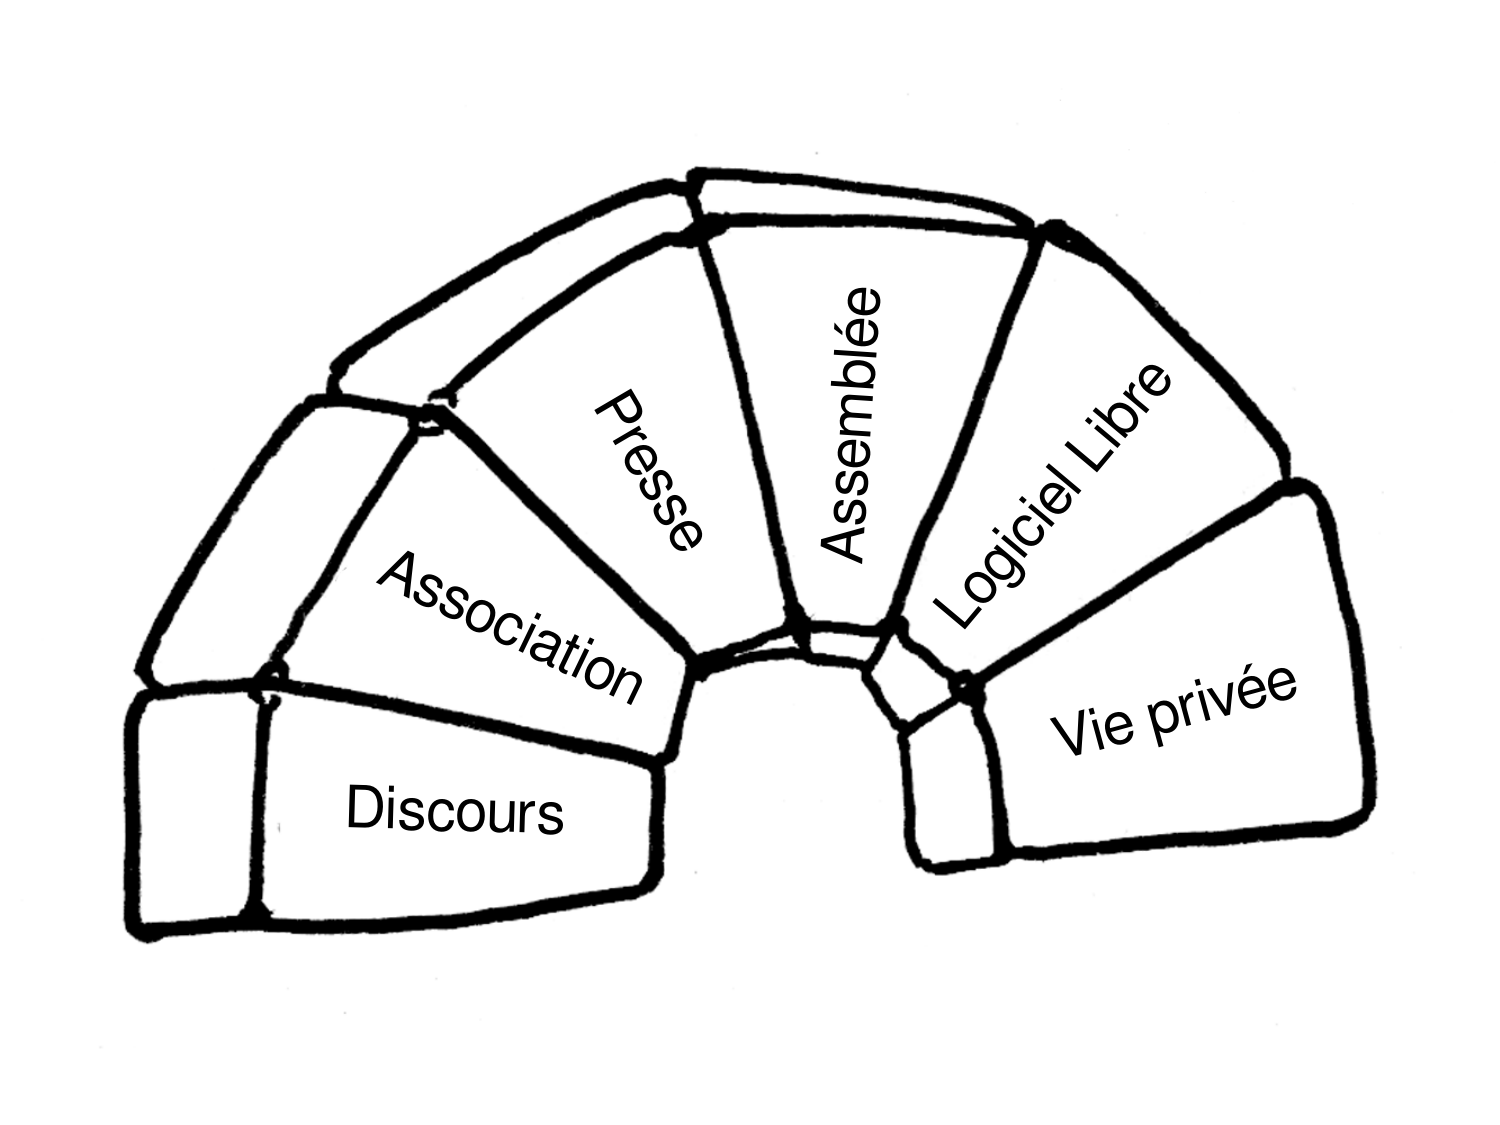

Assemblée
Presse
Logiciel Libre
Association
Vie privée
Discours